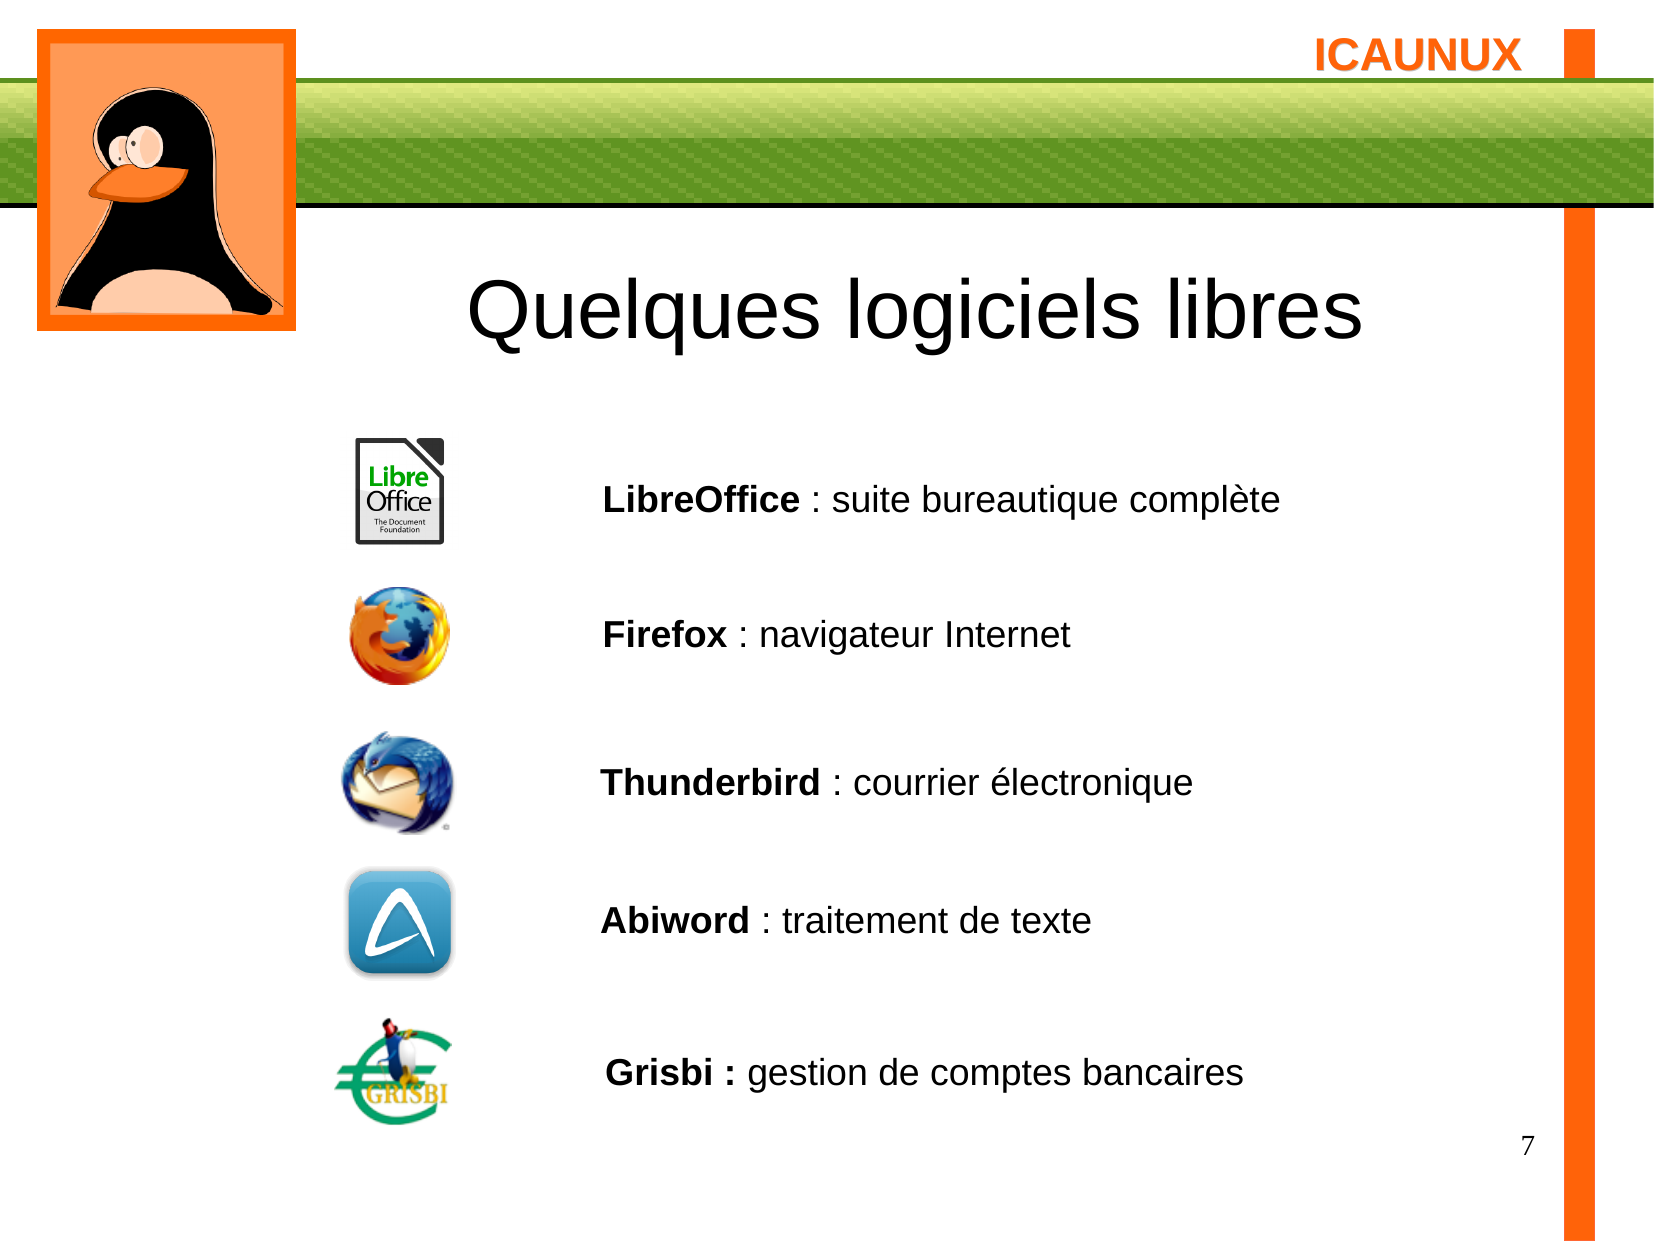

# Quelques logiciels libres
LibreOffice : suite bureautique complète
Firefox : navigateur Internet
Thunderbird : courrier électronique
Abiword : traitement de texte
Grisbi : gestion de comptes bancaires
7